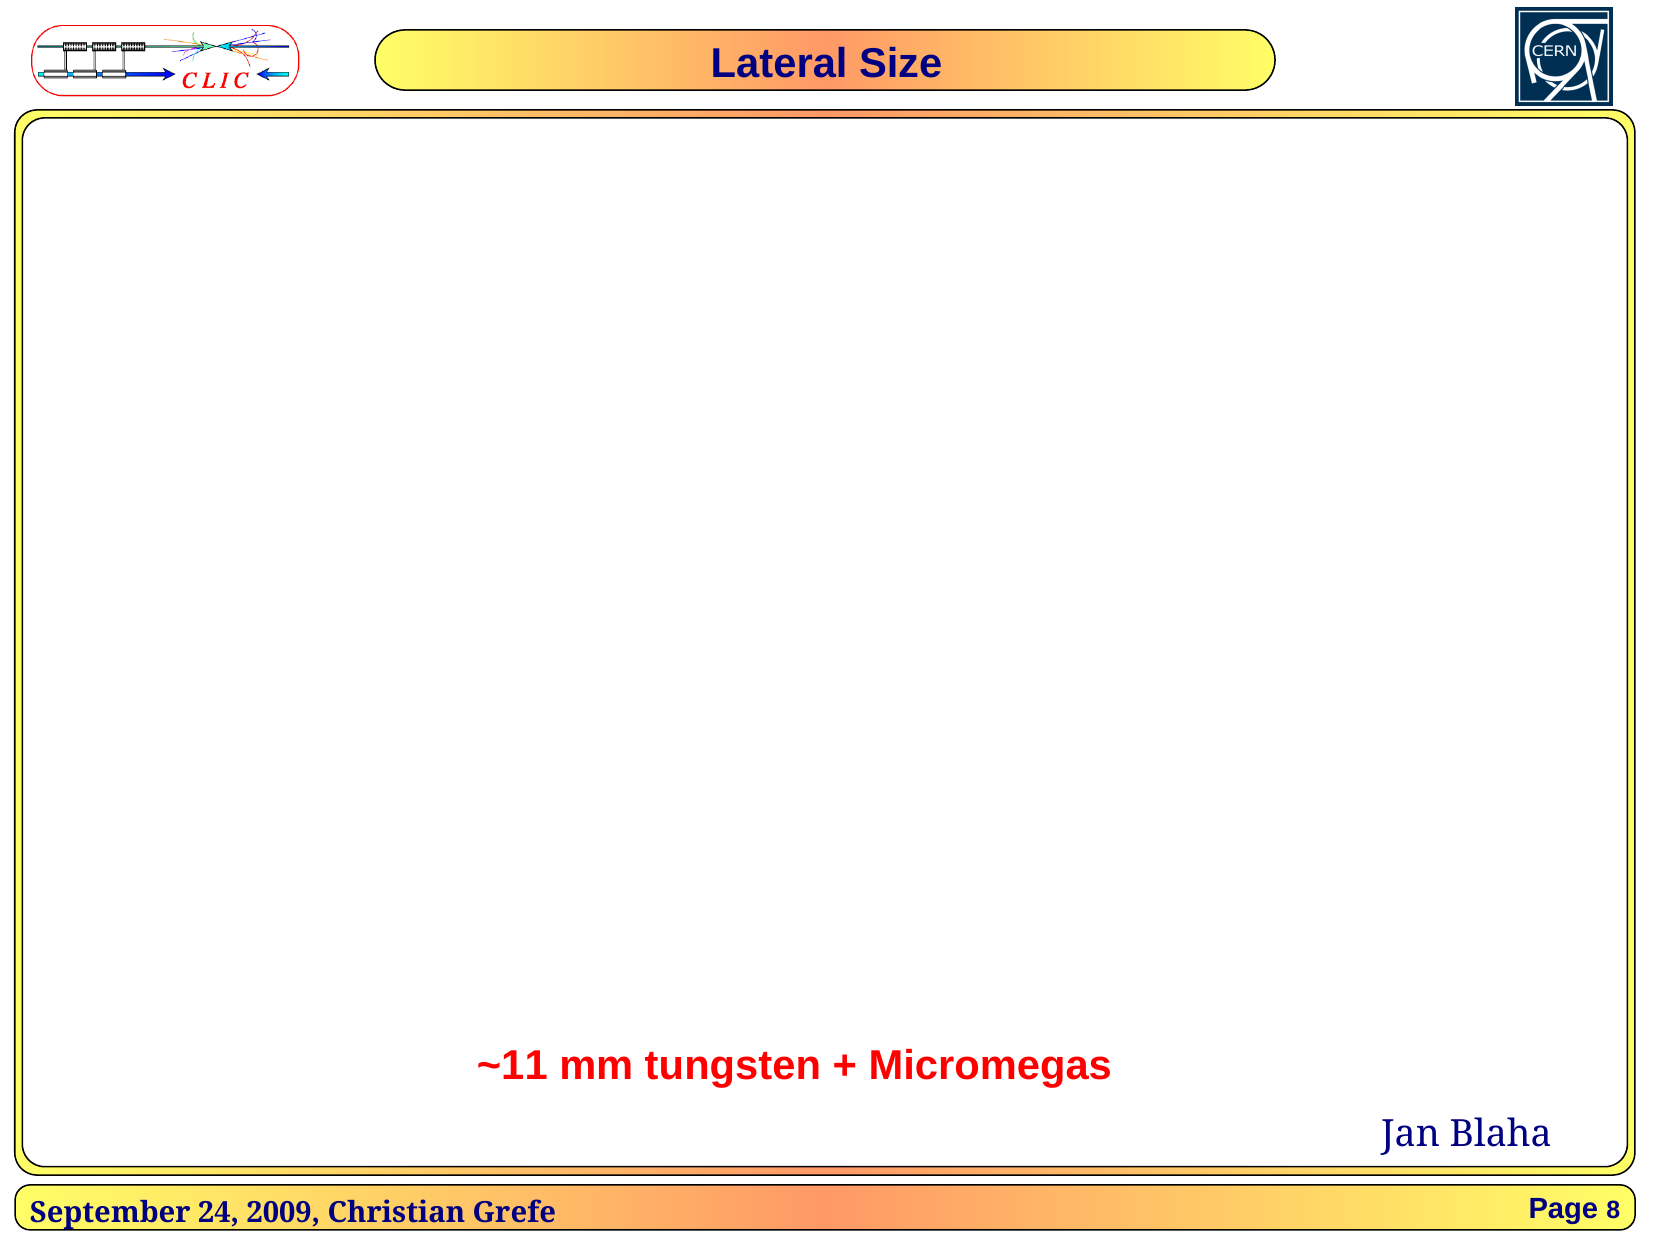

# Lateral Size
~11 mm tungsten + Micromegas
Jan Blaha